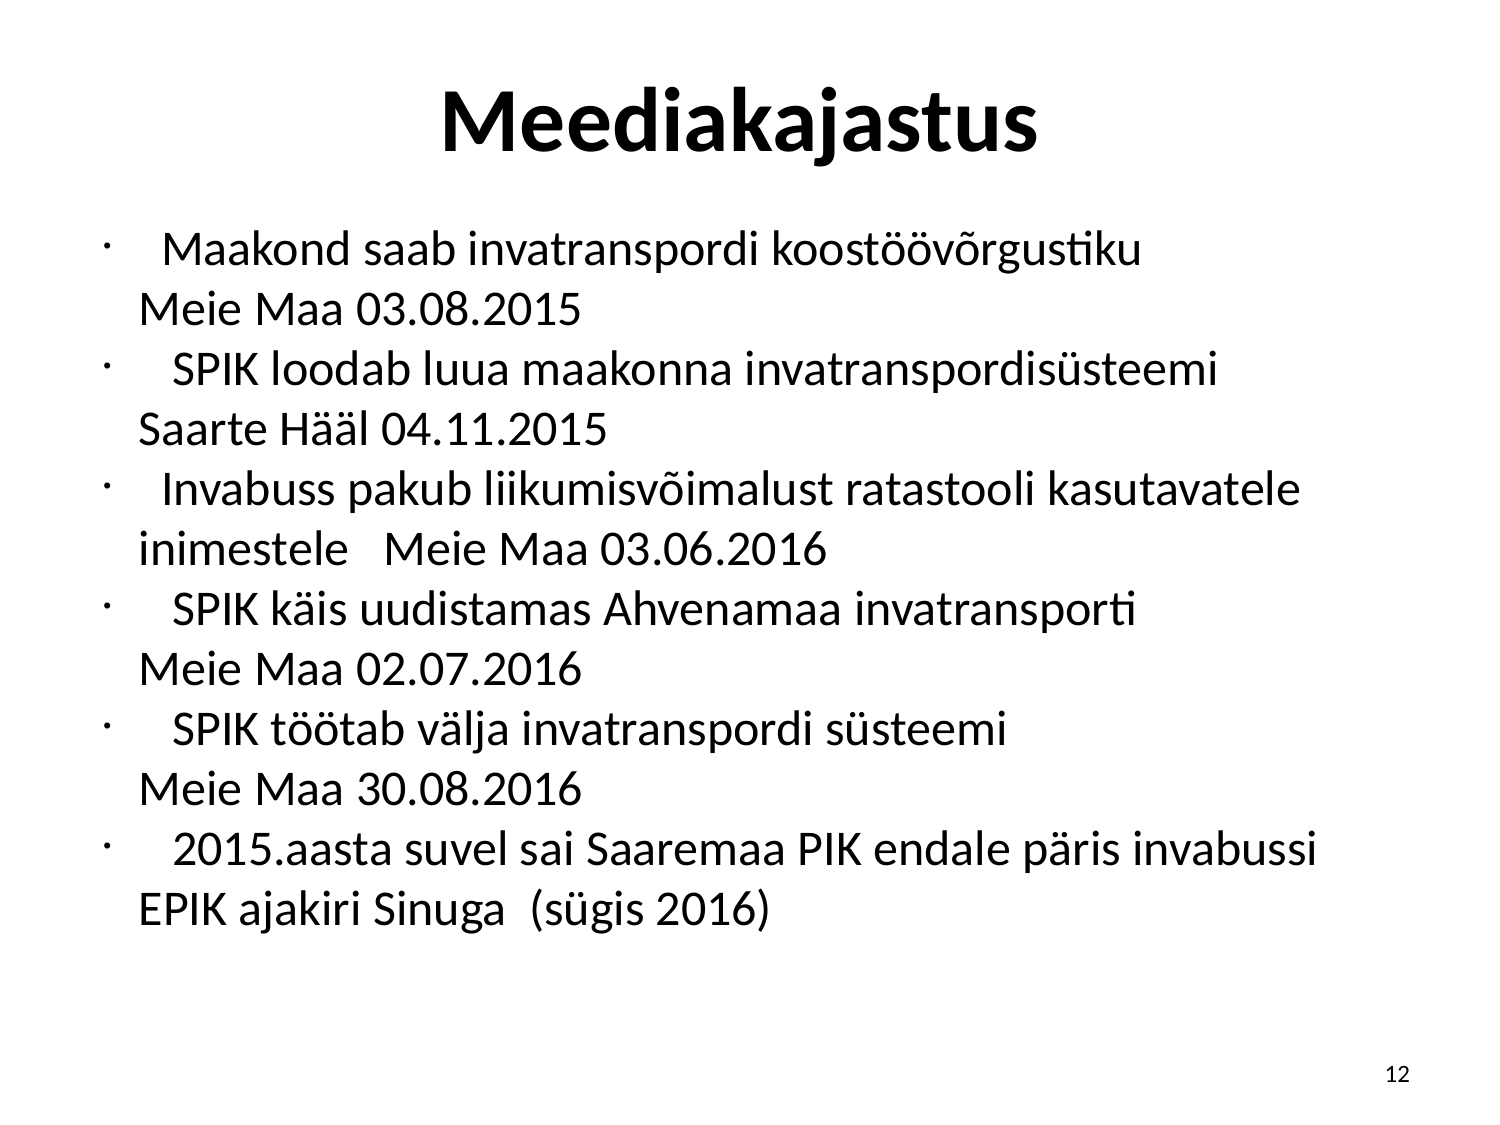

Meediakajastus
 Maakond saab invatranspordi koostöövõrgustiku Meie Maa 03.08.2015
 SPIK loodab luua maakonna invatranspordisüsteemi Saarte Hääl 04.11.2015
 Invabuss pakub liikumisvõimalust ratastooli kasutavatele inimestele Meie Maa 03.06.2016
 SPIK käis uudistamas Ahvenamaa invatransporti Meie Maa 02.07.2016
 SPIK töötab välja invatranspordi süsteemi Meie Maa 30.08.2016
 2015.aasta suvel sai Saaremaa PIK endale päris invabussi EPIK ajakiri Sinuga (sügis 2016)